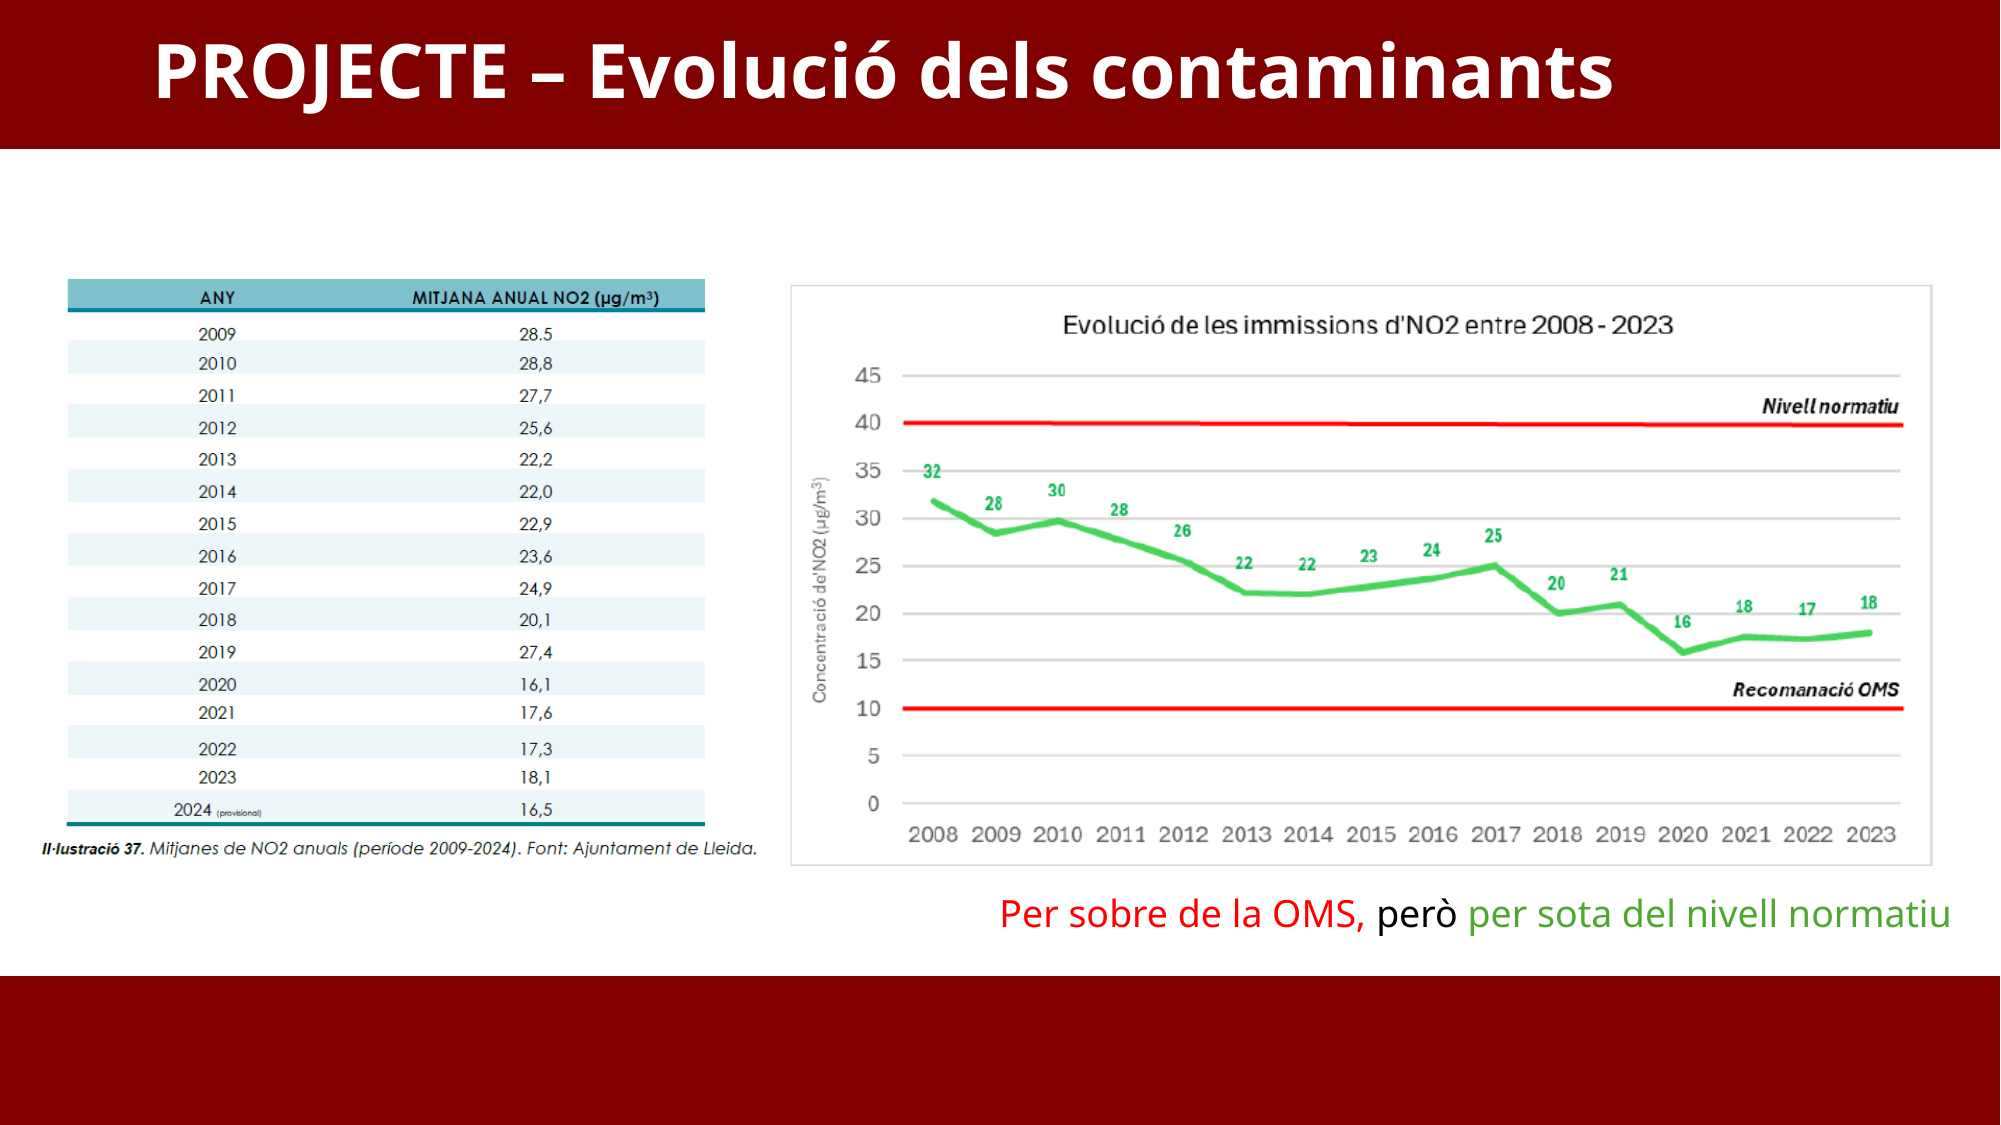

# PROJECTE – Evolució dels contaminants
Per sobre de la OMS, però per sota del nivell normatiu